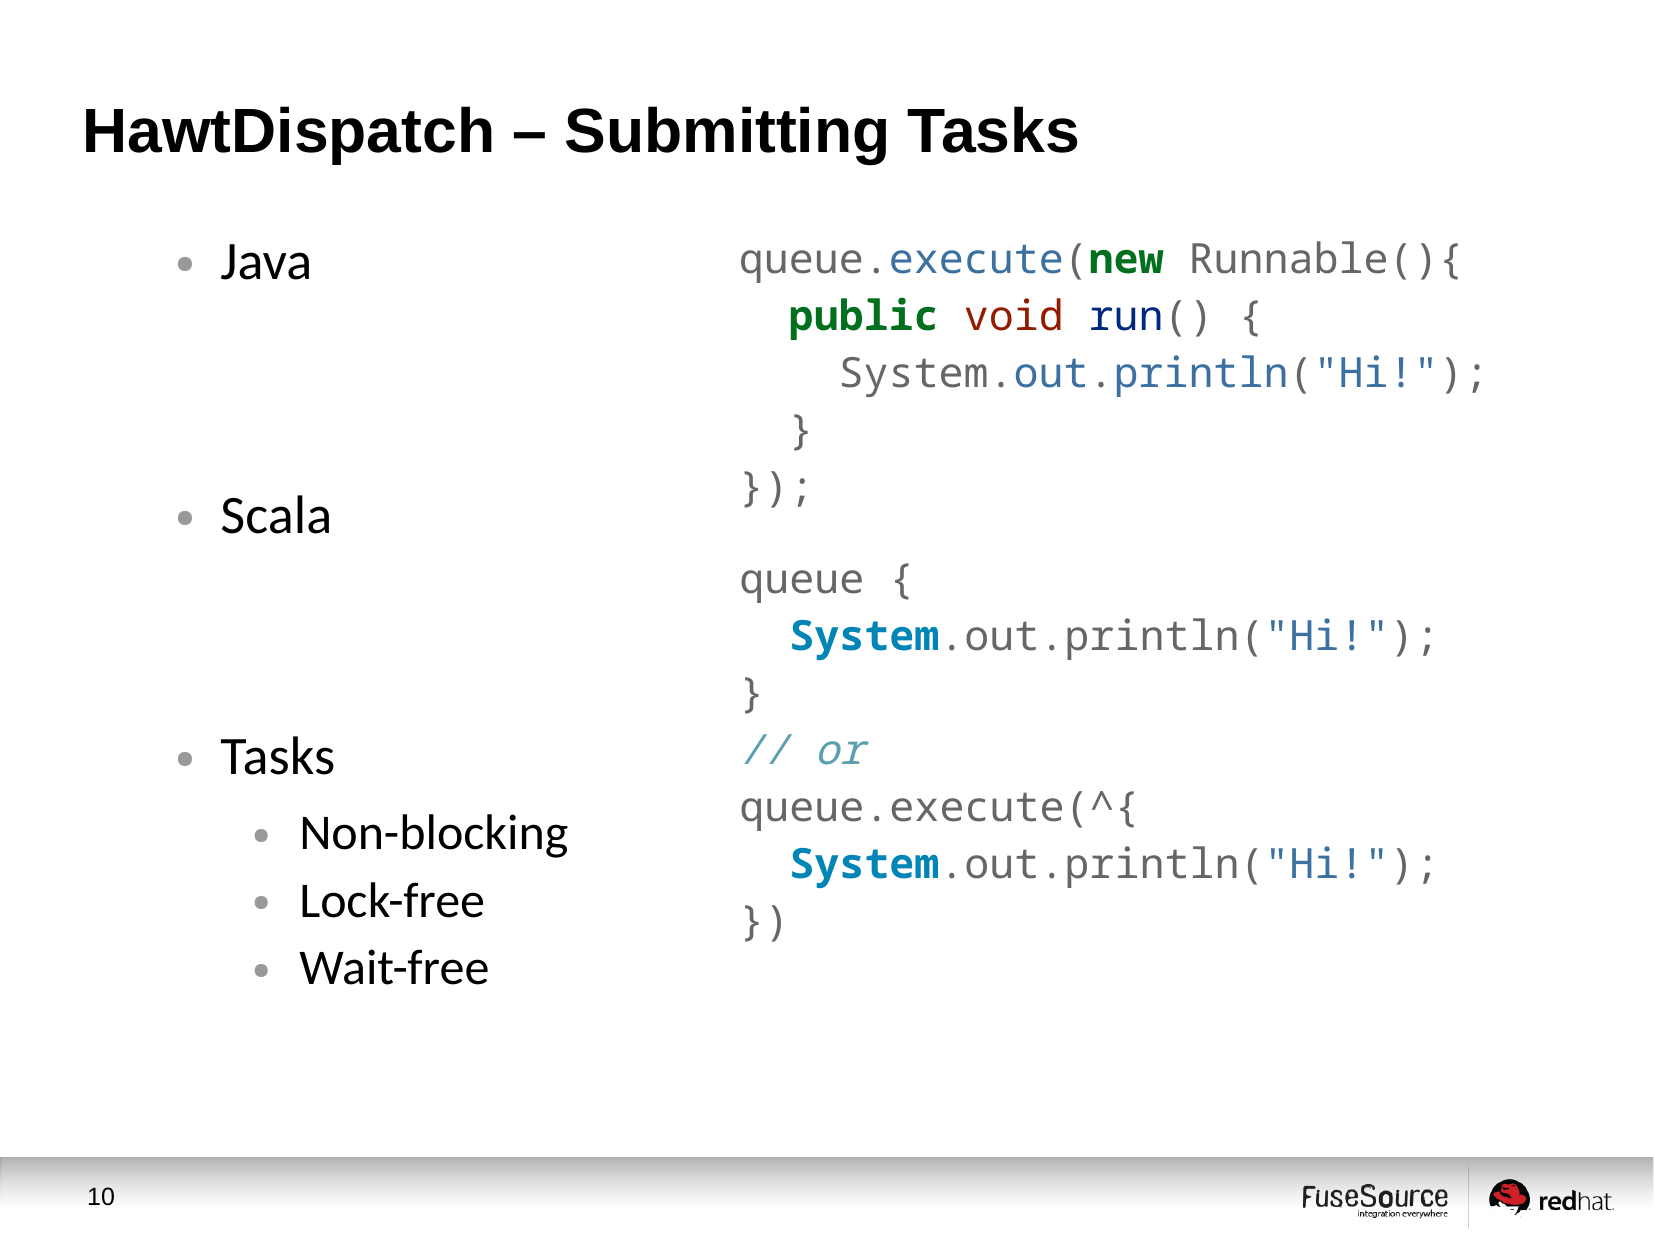

# HawtDispatch – Submitting Tasks
queue.execute(new Runnable(){
 public void run() {
 System.out.println("Hi!");
 }
});
Java
Scala
Tasks
Non-blocking
Lock-free
Wait-free
queue {
 System.out.println("Hi!");
}
// or
queue.execute(^{
 System.out.println("Hi!");
})